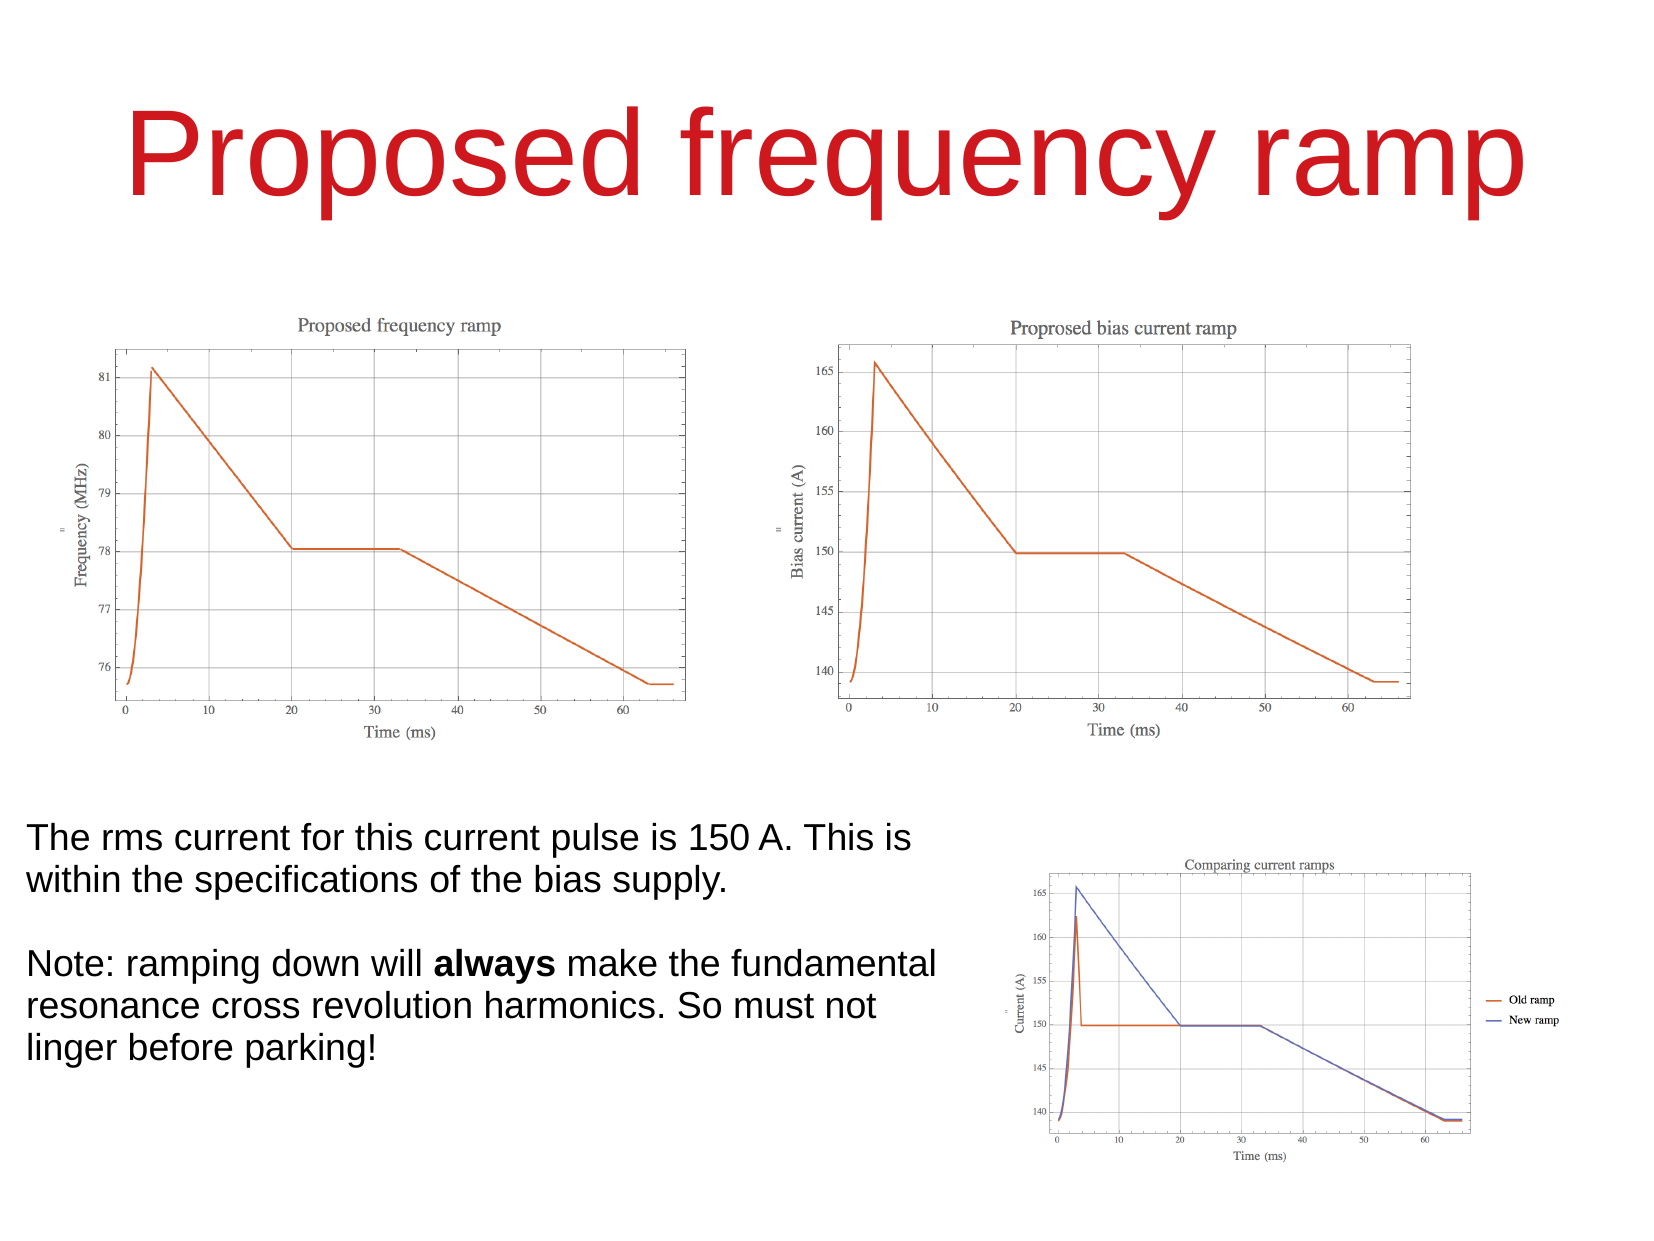

# Proposed frequency ramp
The rms current for this current pulse is 150 A. This is within the specifications of the bias supply.
Note: ramping down will always make the fundamental resonance cross revolution harmonics. So must not linger before parking!